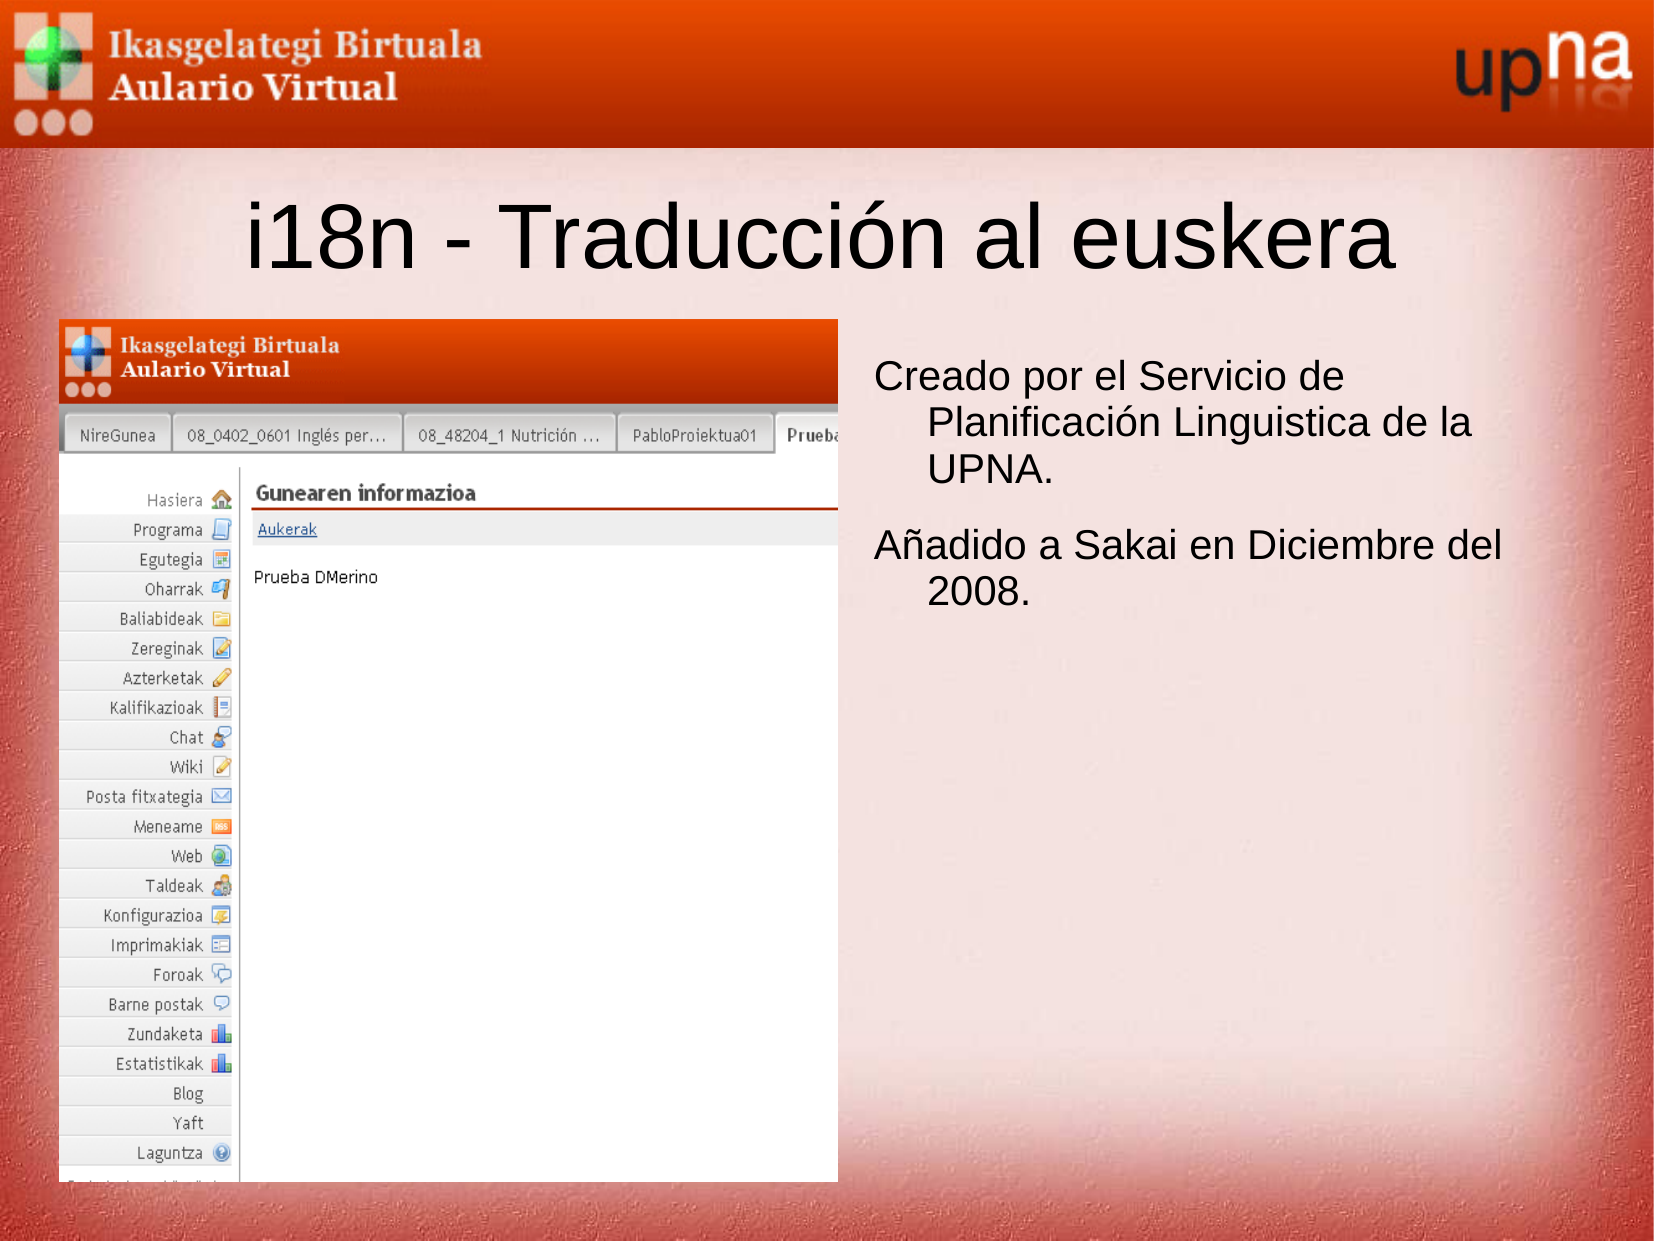

# i18n - Traducción al euskera
Creado por el Servicio de Planificación Linguistica de la UPNA.
Añadido a Sakai en Diciembre del 2008.